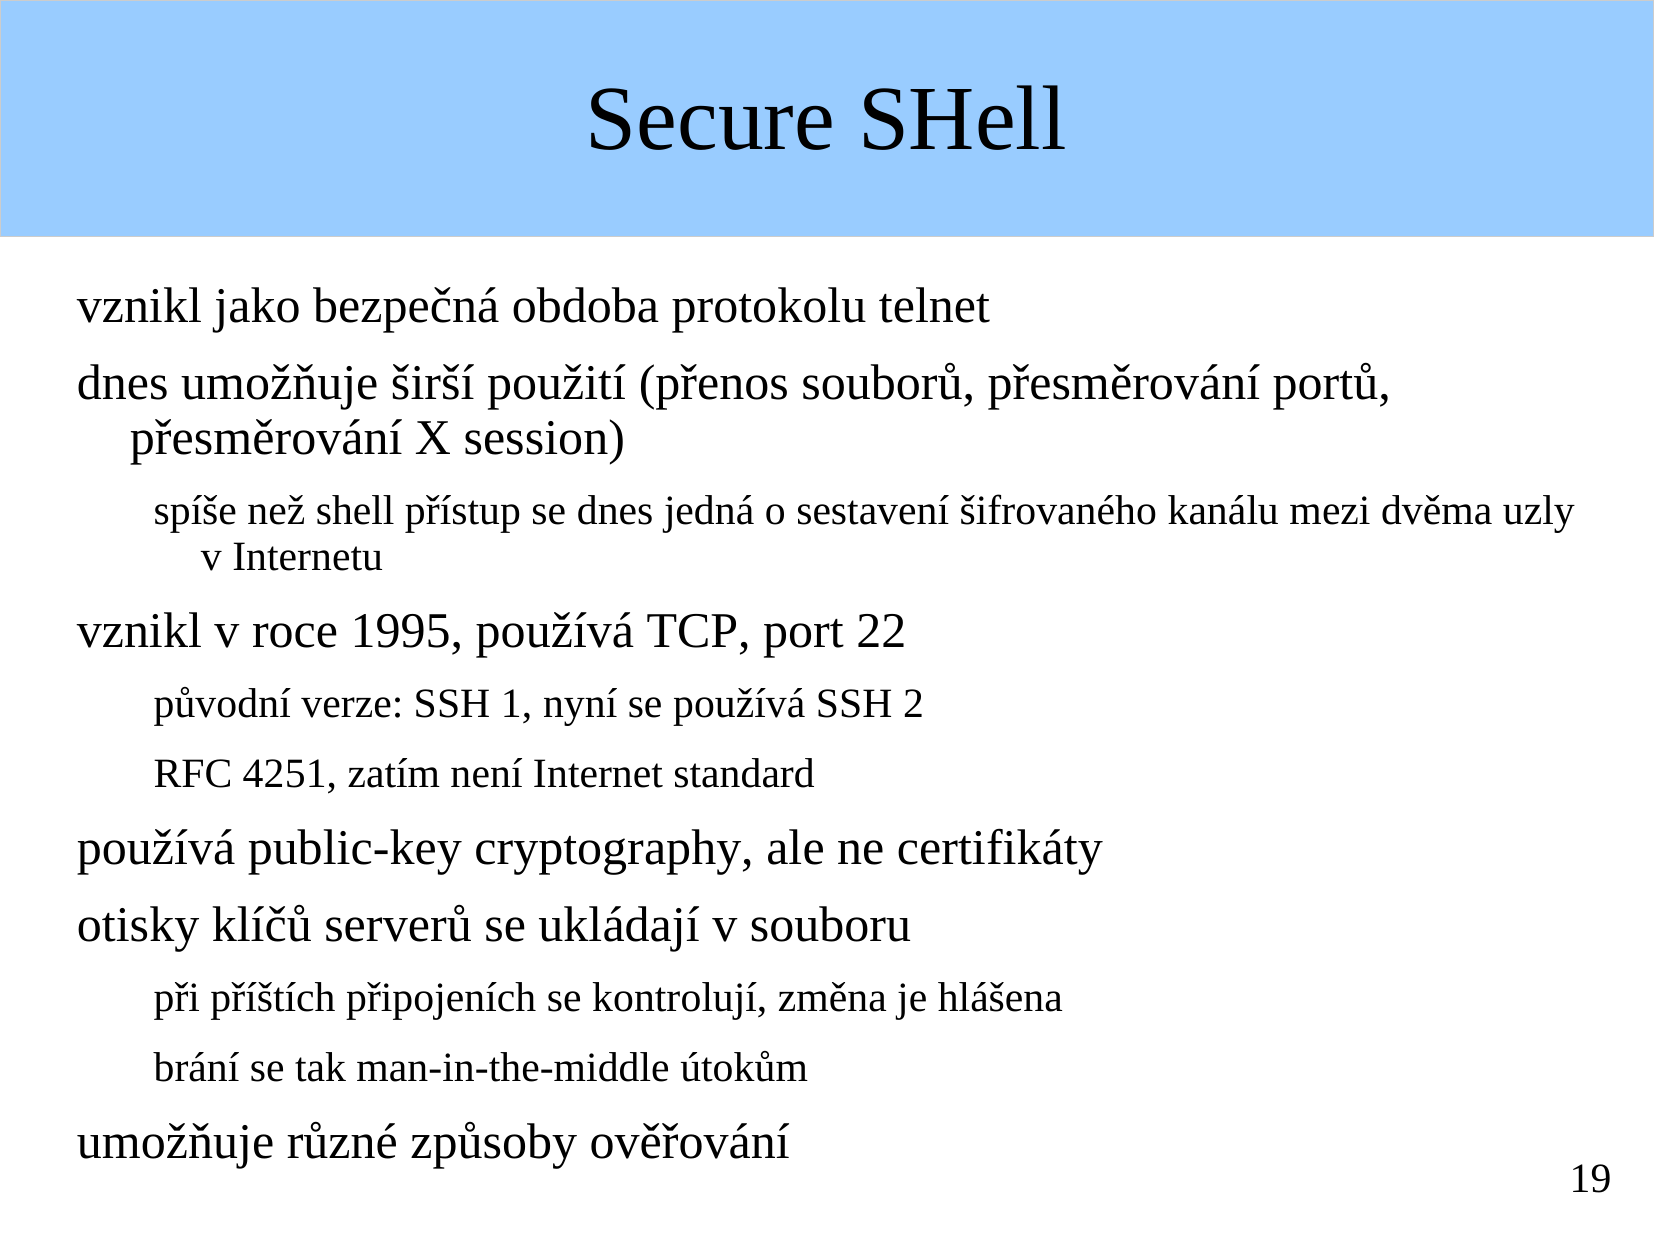

# Secure SHell
vznikl jako bezpečná obdoba protokolu telnet
dnes umožňuje širší použití (přenos souborů, přesměrování portů, přesměrování X session)
spíše než shell přístup se dnes jedná o sestavení šifrovaného kanálu mezi dvěma uzly v Internetu
vznikl v roce 1995, používá TCP, port 22
původní verze: SSH 1, nyní se používá SSH 2
RFC 4251, zatím není Internet standard
používá public-key cryptography, ale ne certifikáty
otisky klíčů serverů se ukládají v souboru
při příštích připojeních se kontrolují, změna je hlášena
brání se tak man-in-the-middle útokům
umožňuje různé způsoby ověřování